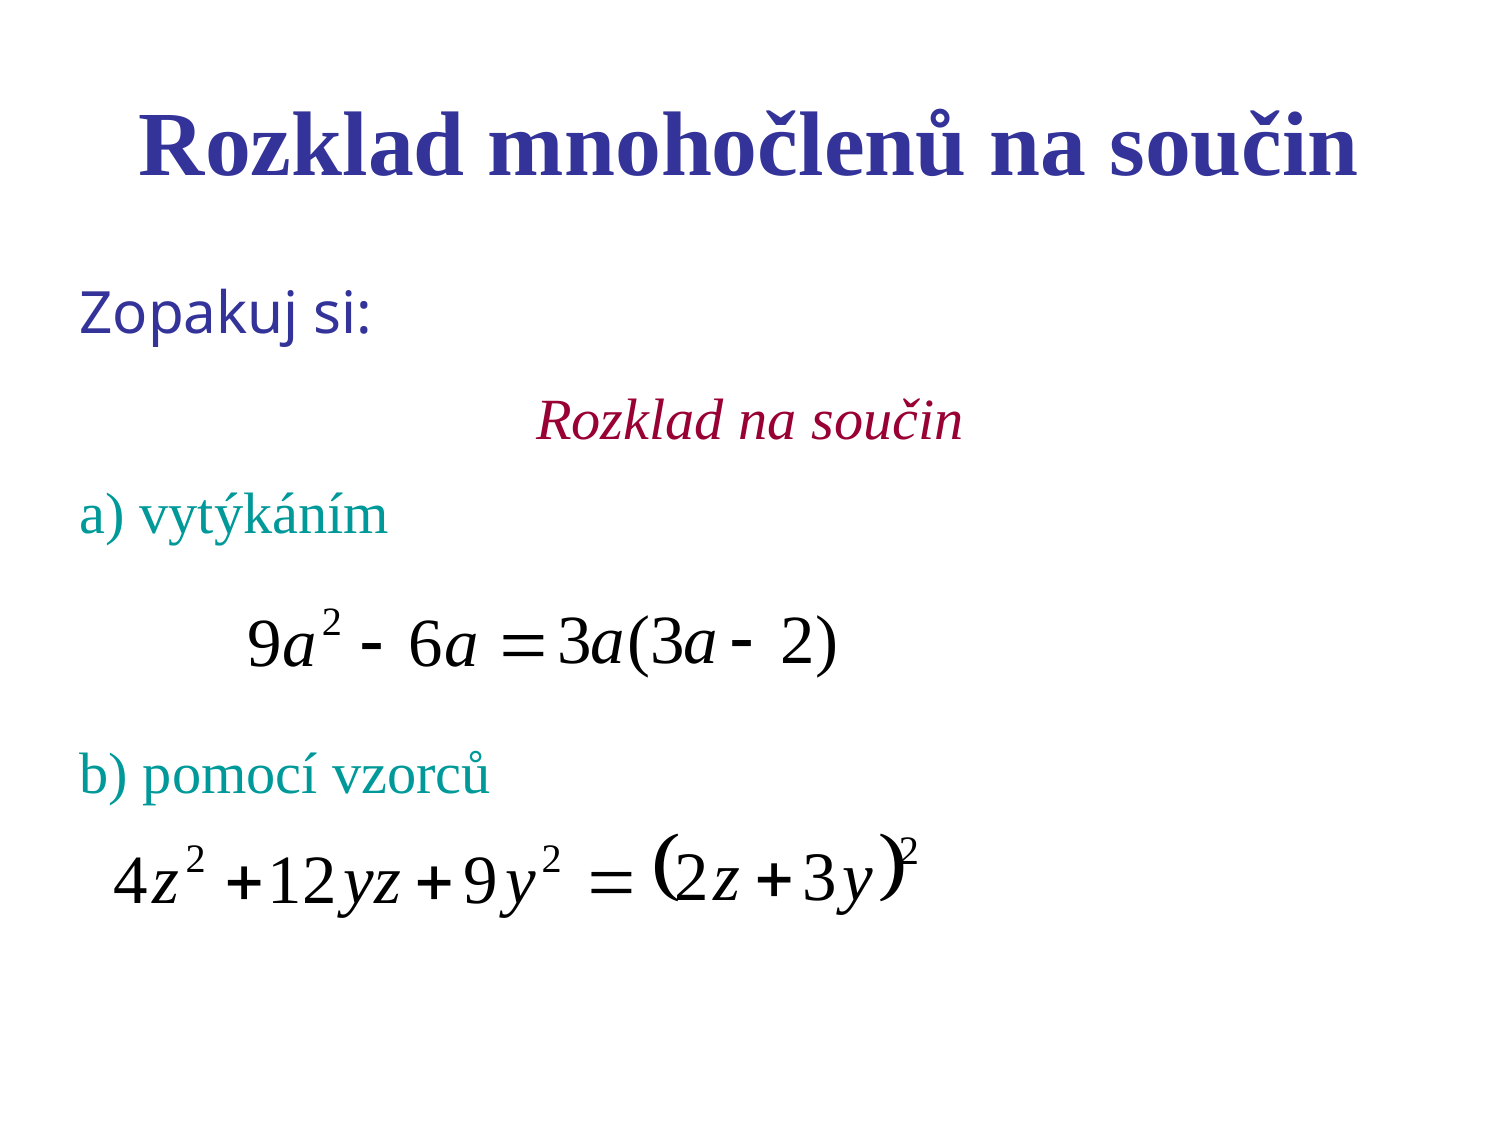

# Rozklad mnohočlenů na součin
Zopakuj si:
Rozklad na součin
a) vytýkáním
b) pomocí vzorců